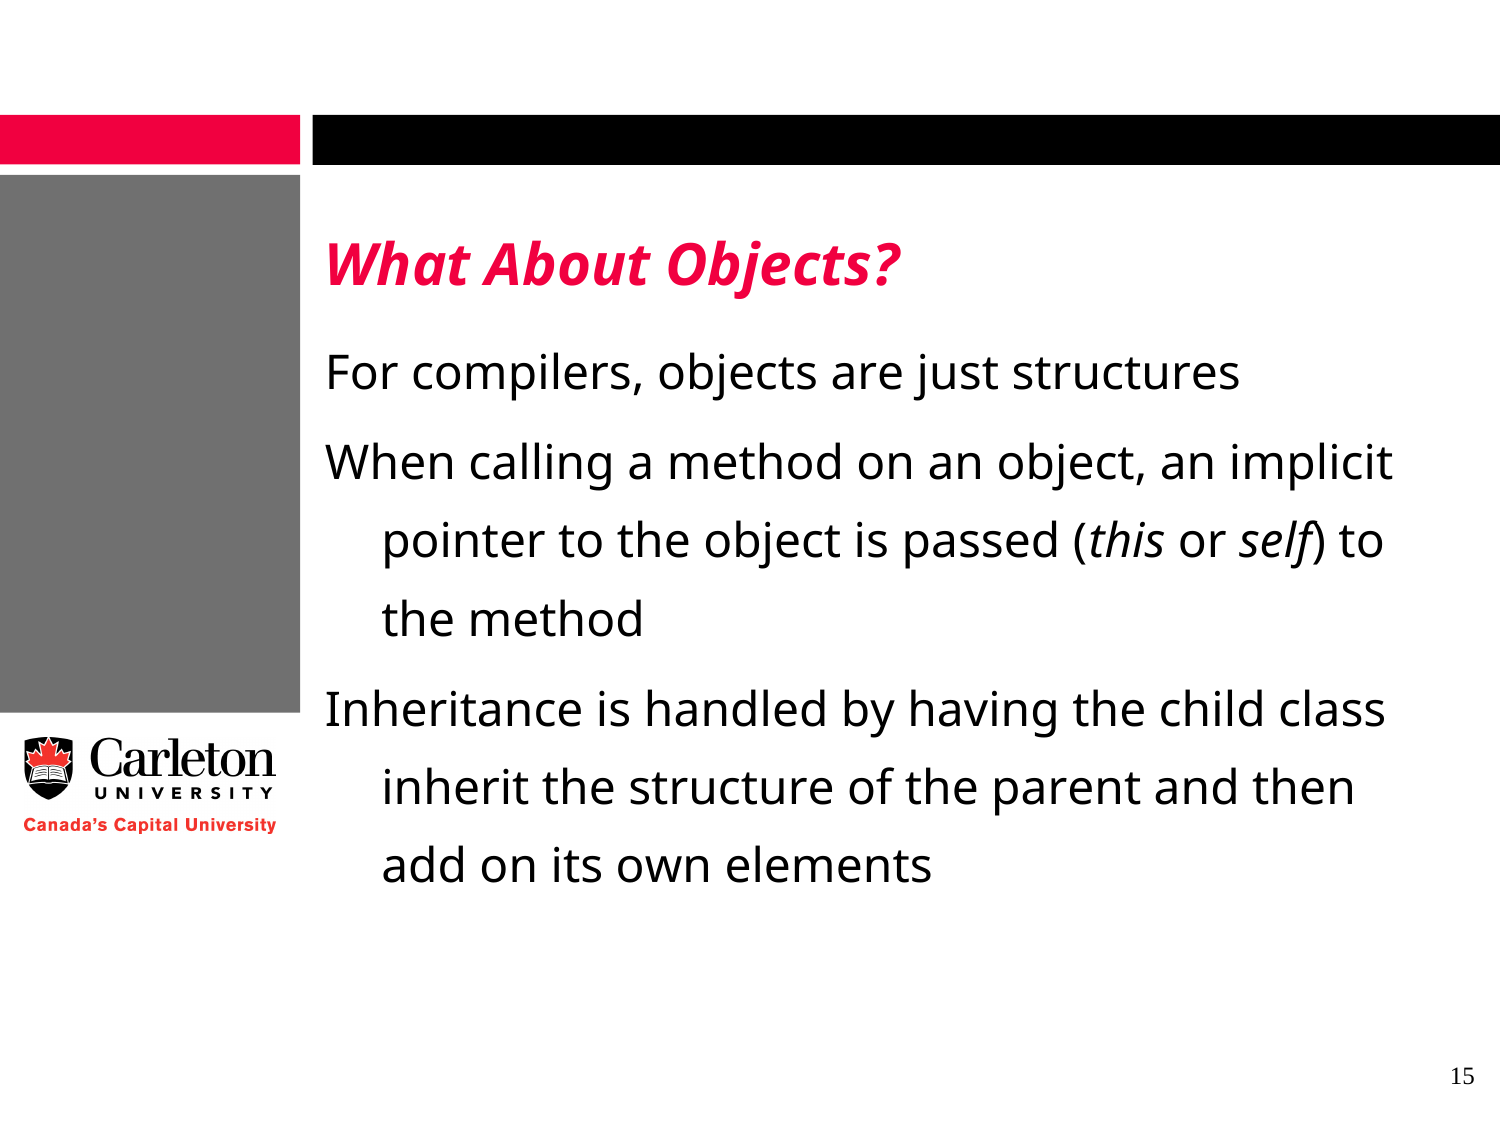

# What About Objects?
For compilers, objects are just structures
When calling a method on an object, an implicit pointer to the object is passed (this or self) to the method
Inheritance is handled by having the child class inherit the structure of the parent and then add on its own elements
15